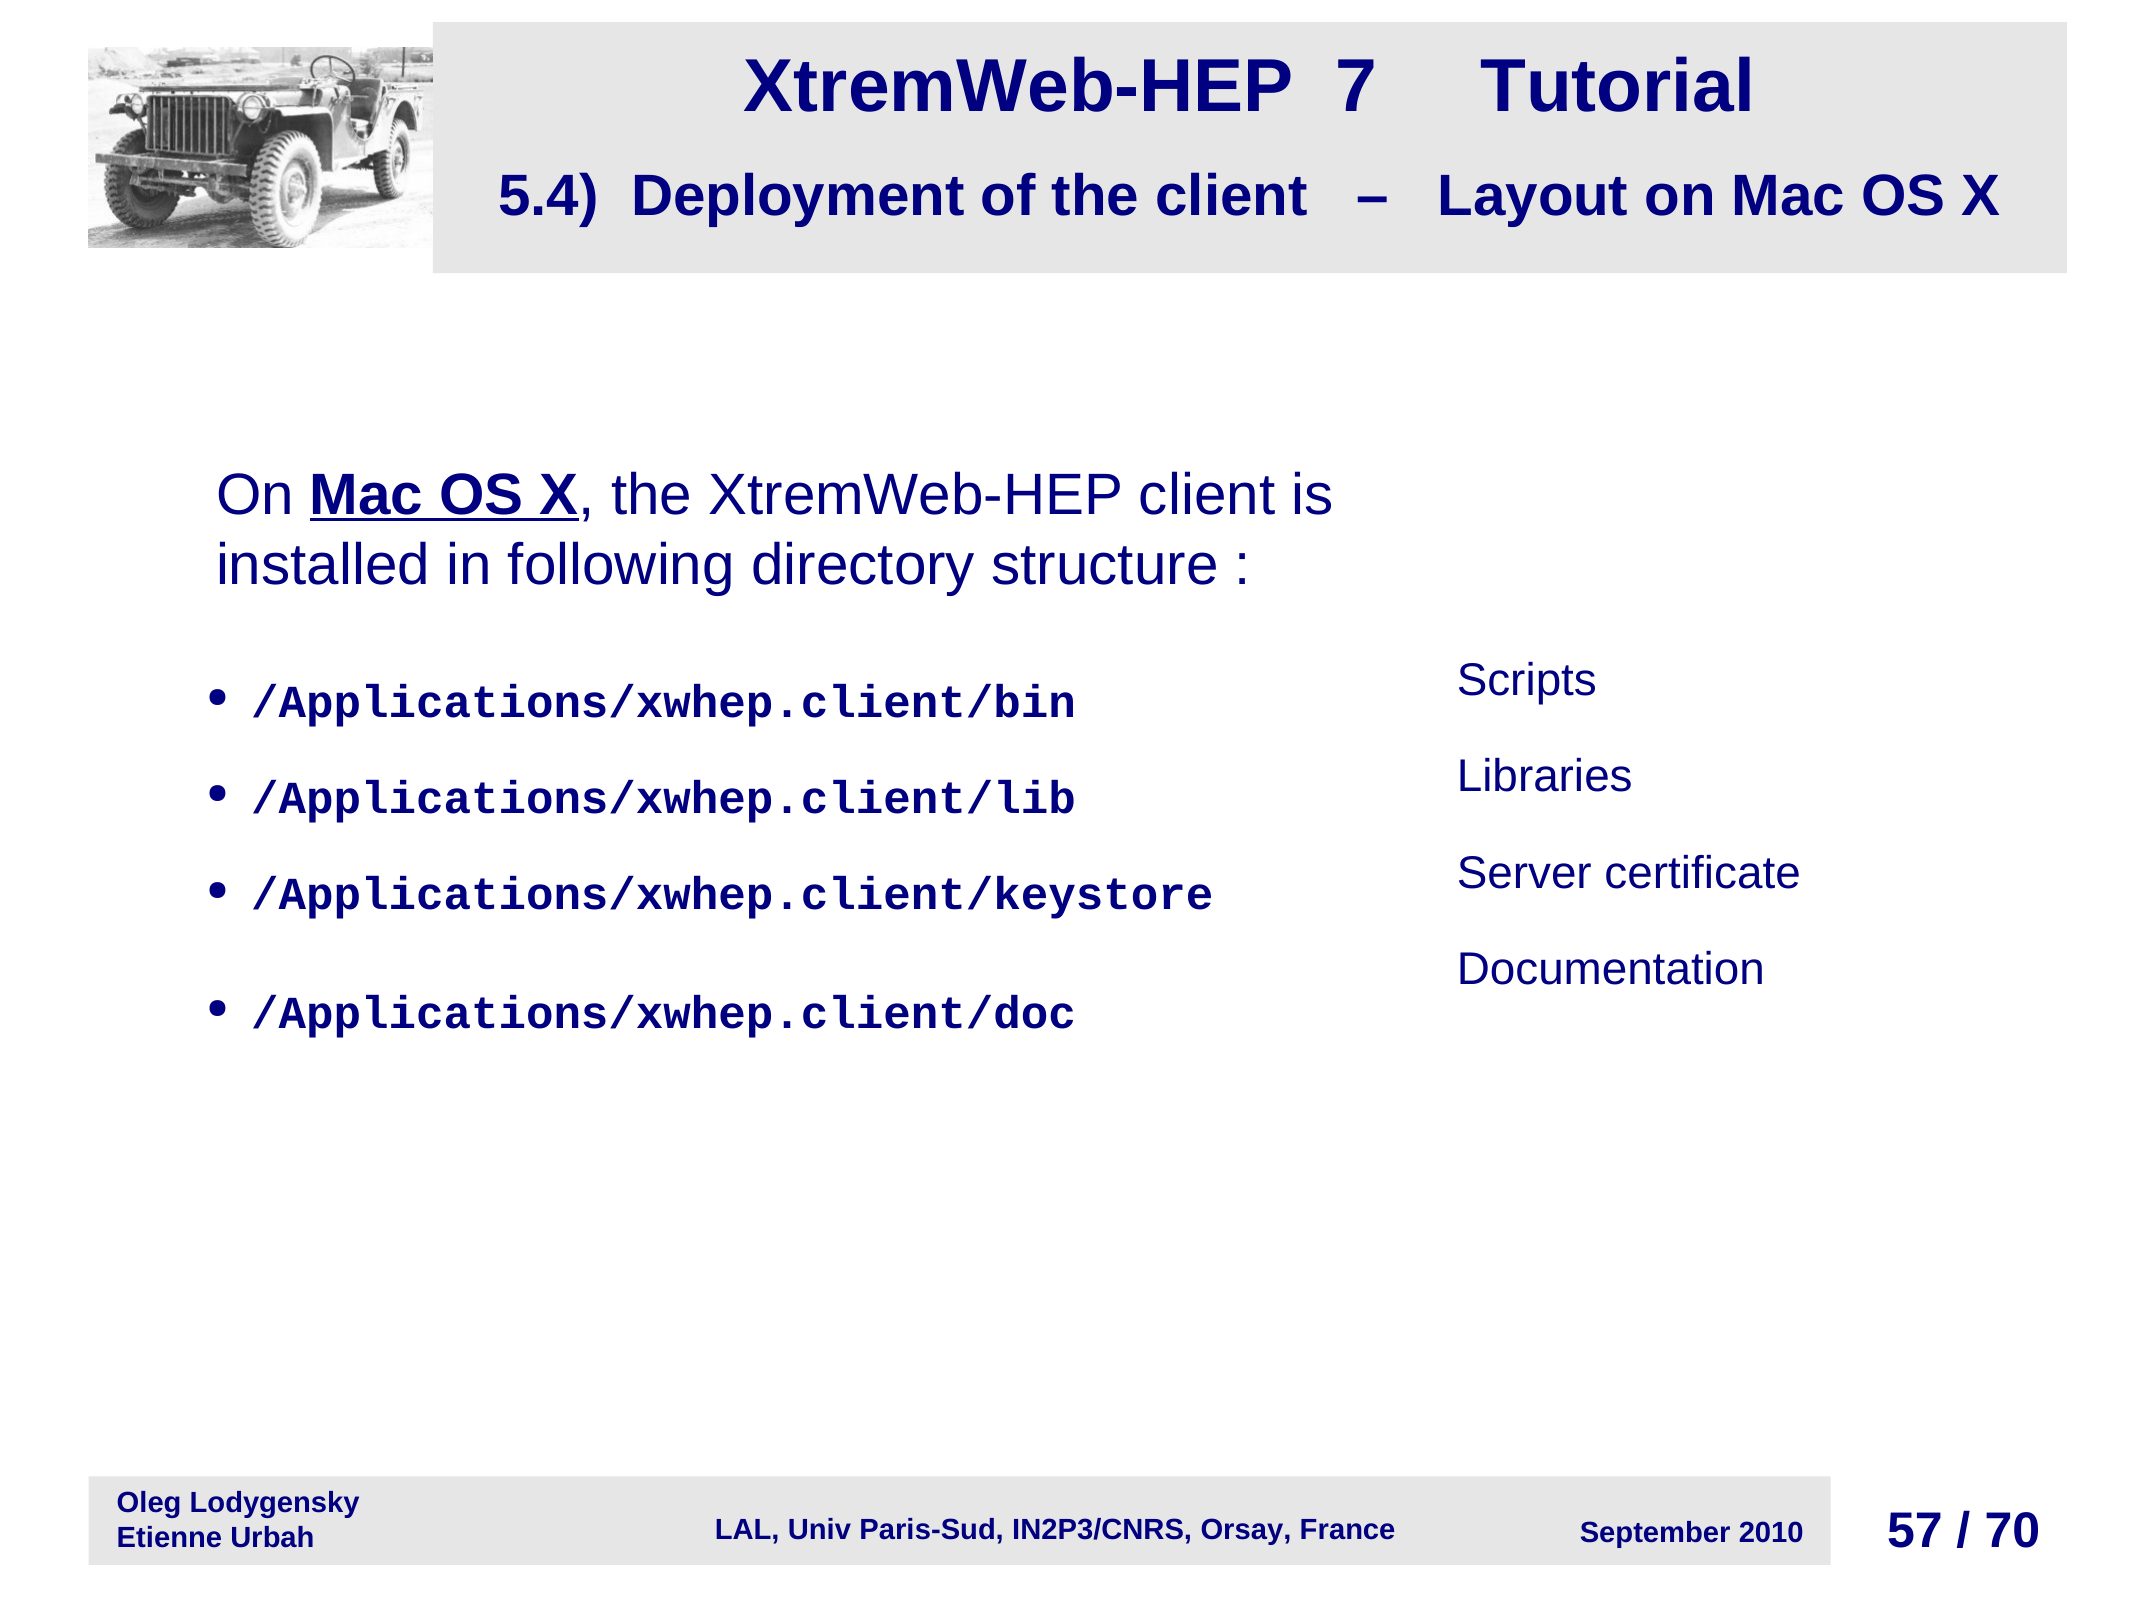

# 5.4) Deployment of the client – Layout on Mac OS X
On Mac OS X, the XtremWeb-HEP client is installed in following directory structure :
/Applications/xwhep.client/bin
/Applications/xwhep.client/lib
/Applications/xwhep.client/keystore
/Applications/xwhep.client/doc
Scripts
Libraries
Server certificate
Documentation
57